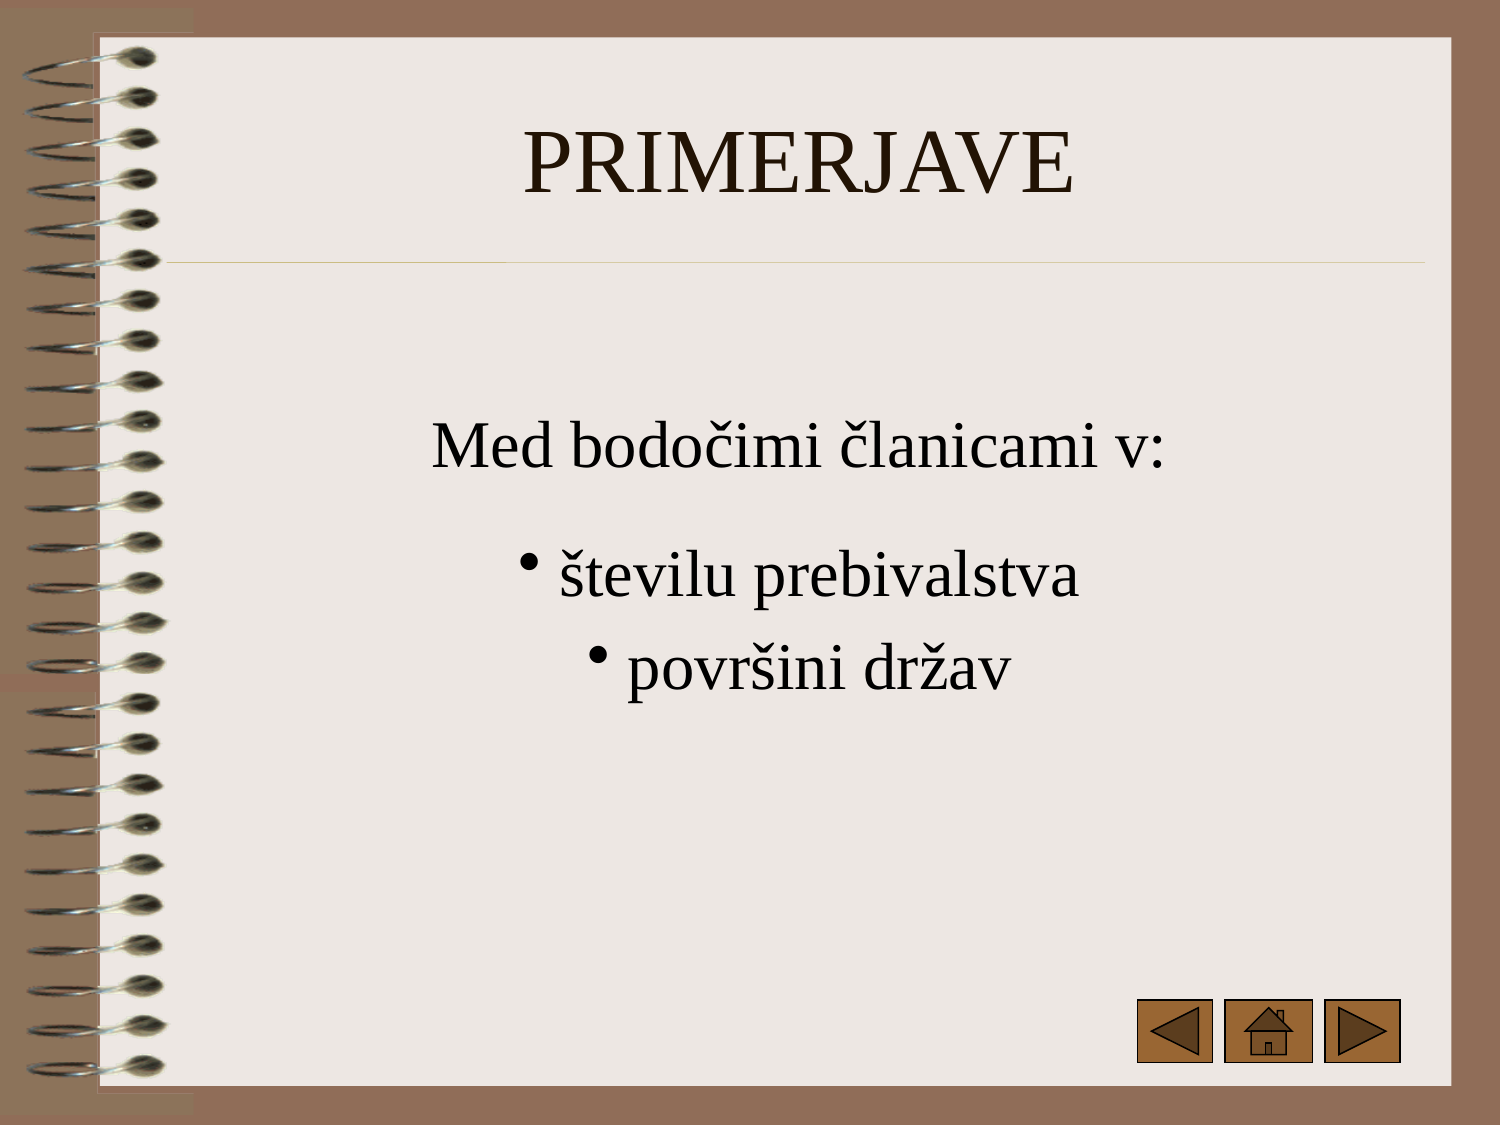

# PRIMERJAVE
Med bodočimi članicami v:
 številu prebivalstva
 površini držav